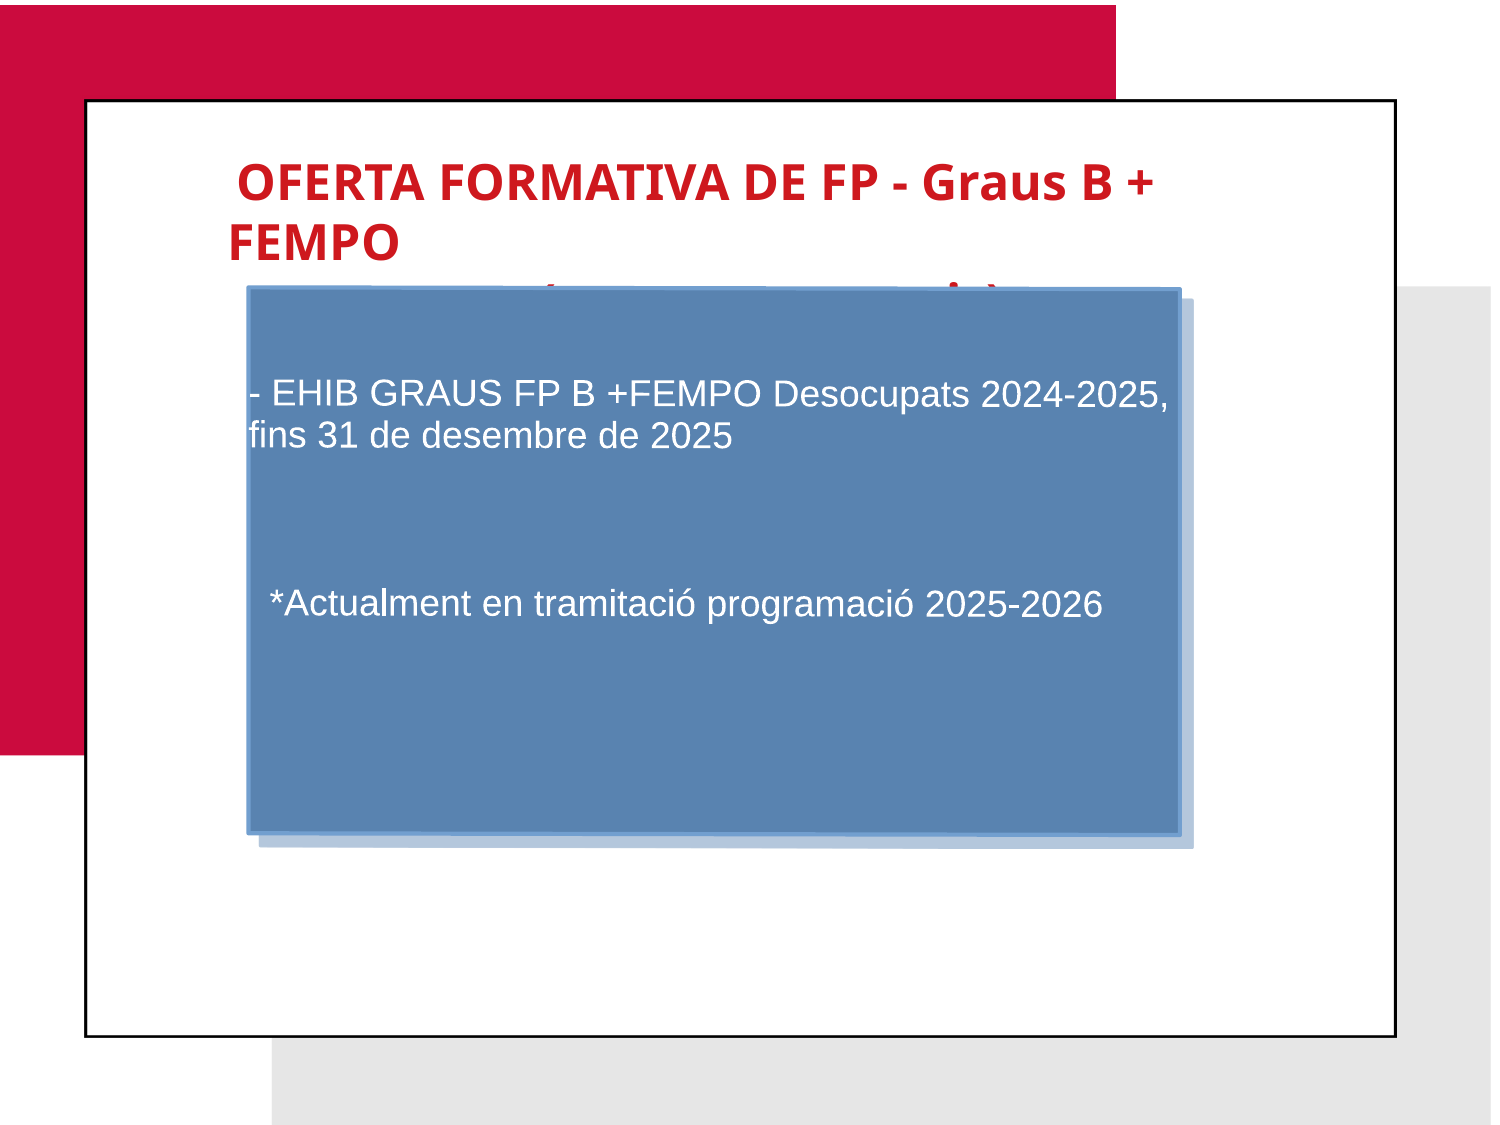

OFERTA FORMATIVA DE FP - Graus B + FEMPO
 (en centres propis)
- EHIB GRAUS FP B +FEMPO Desocupats 2024-2025,
fins 31 de desembre de 2025
 *Actualment en tramitació programació 2025-2026